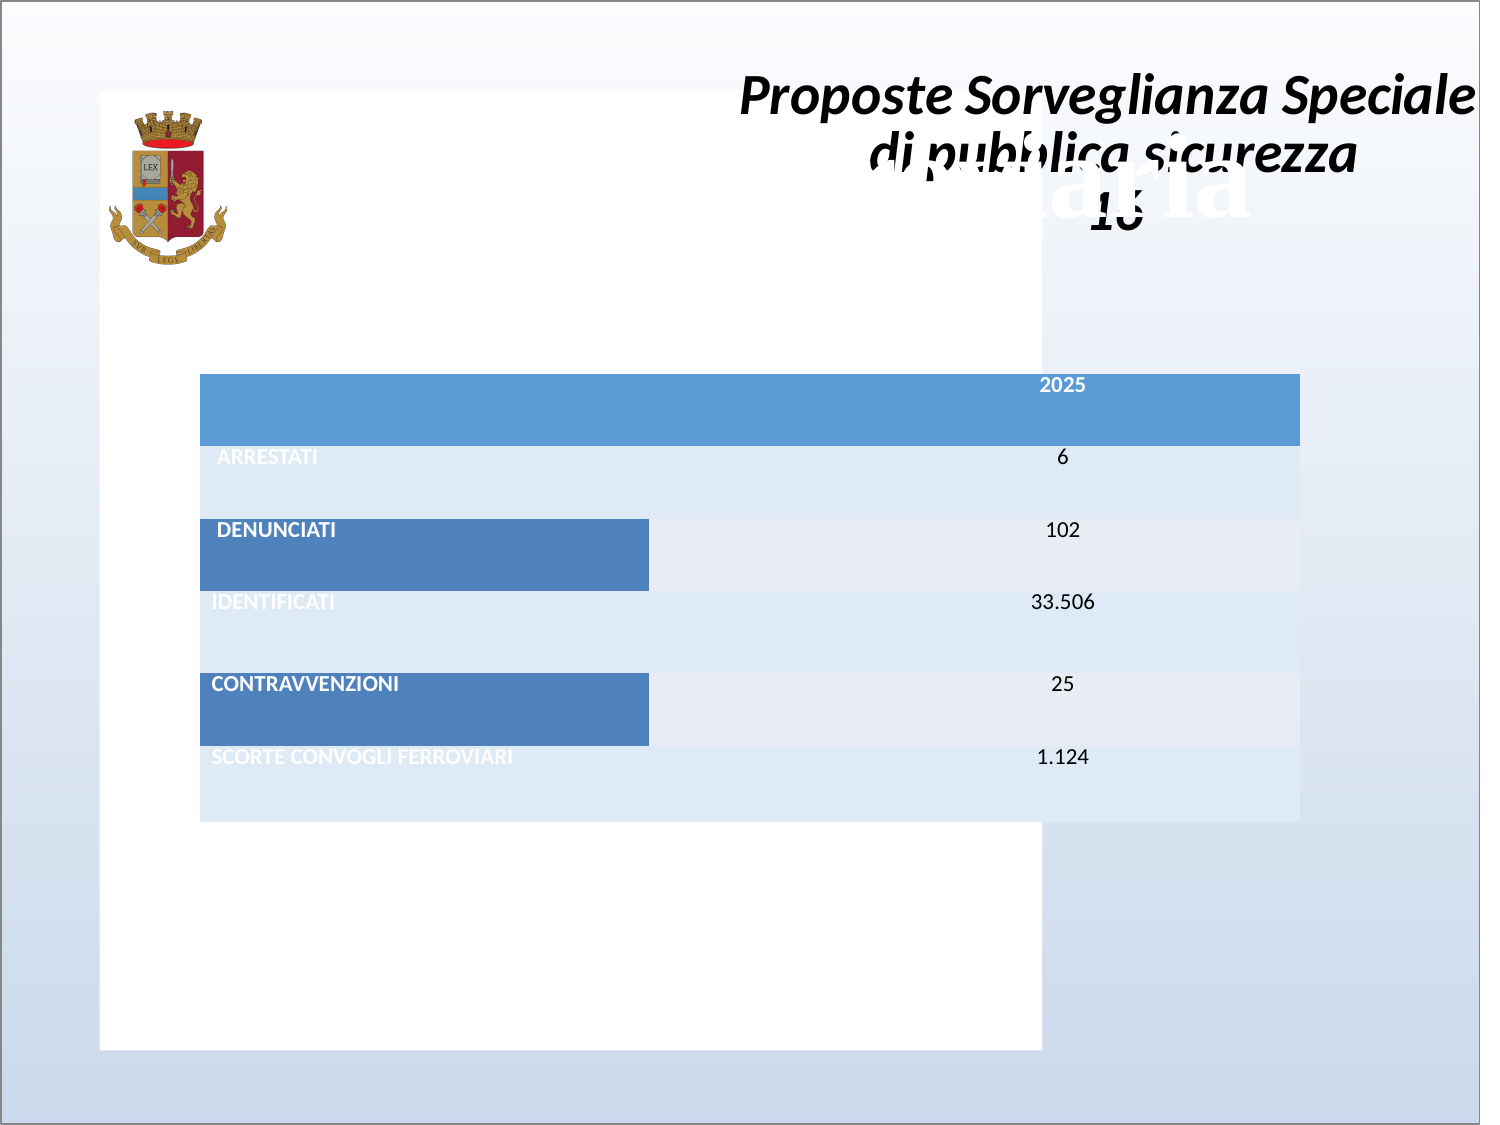

[unsupported chart]
| | | 2025 |
| --- | --- | --- |
| ARRESTATI | | 6 |
| DENUNCIATI | | 102 |
| IDENTIFICATI | | 33.506 |
| CONTRAVVENZIONI | | 25 |
| SCORTE CONVOGLI FERROVIARI | | 1.124 |